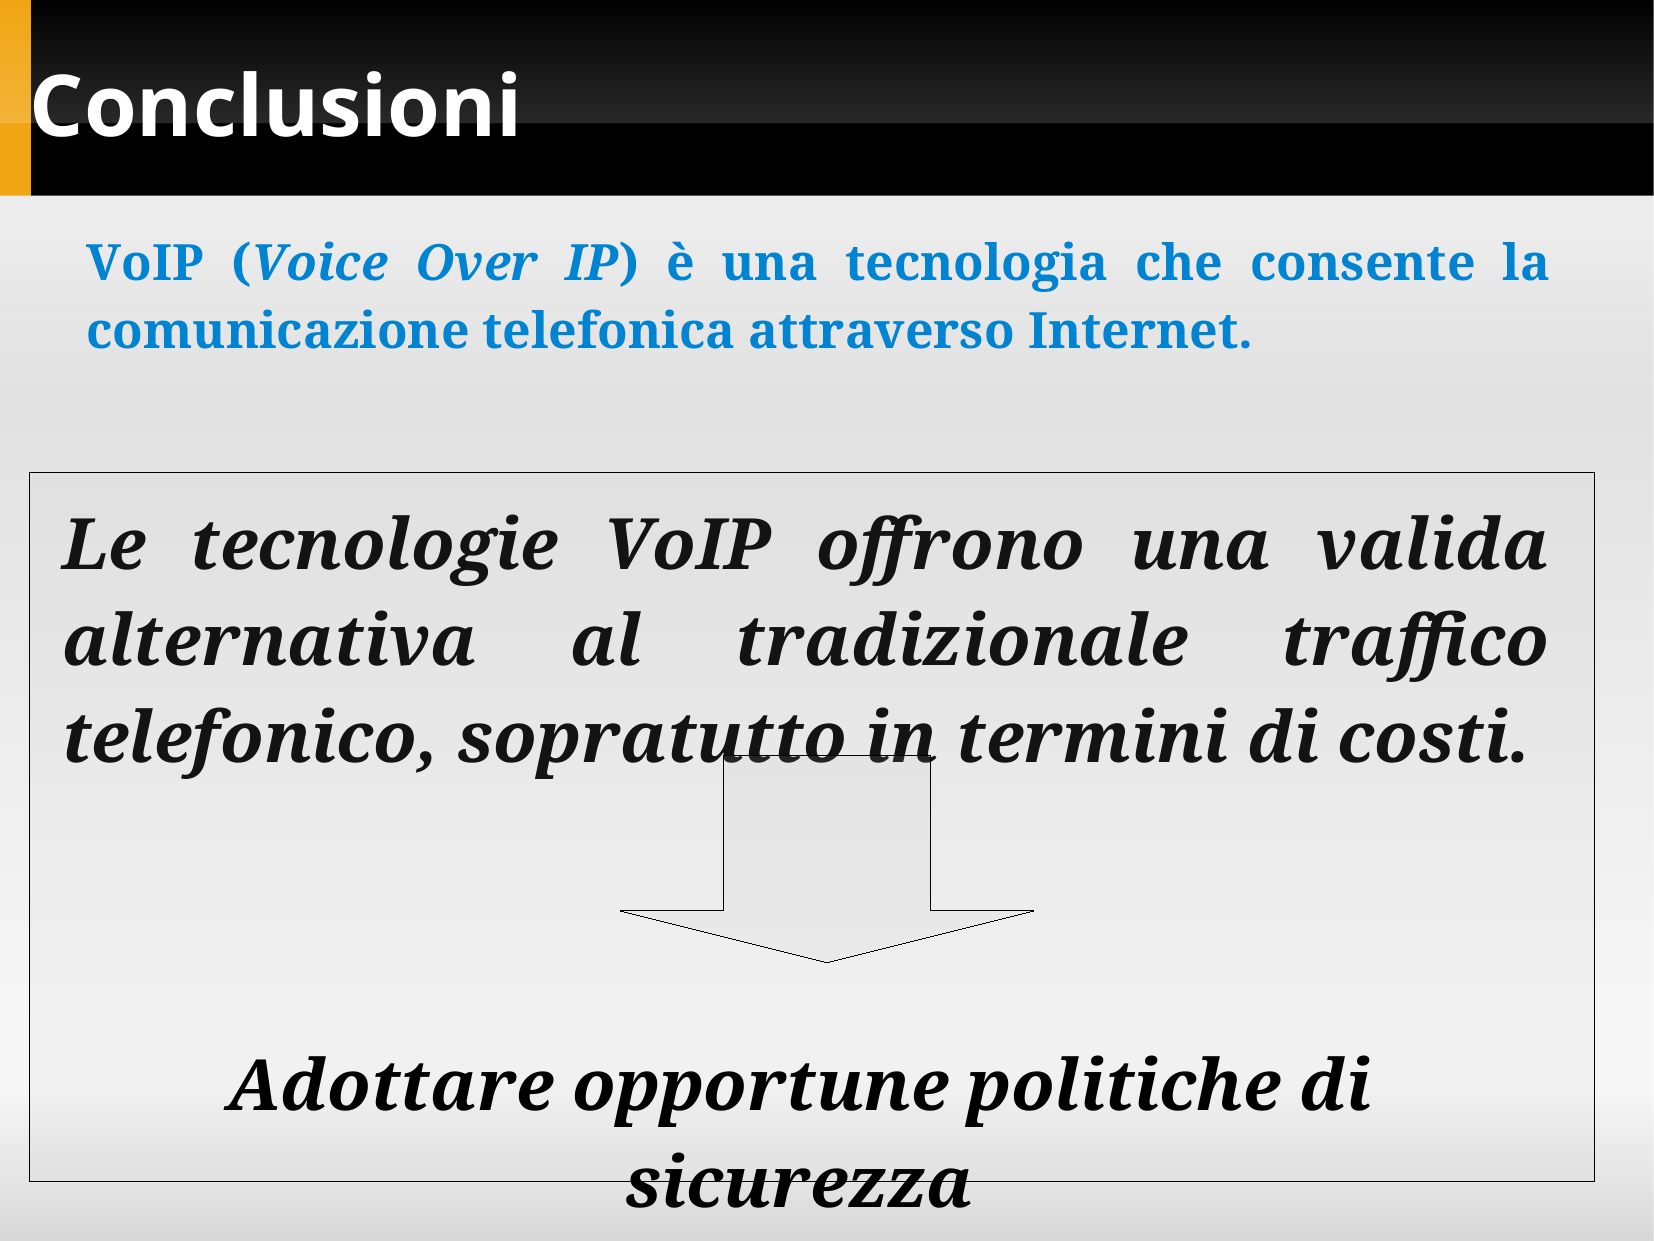

# Conclusioni
VoIP (Voice Over IP) è una tecnologia che consente la comunicazione telefonica attraverso Internet.
Le tecnologie VoIP offrono una valida alternativa al tradizionale traffico telefonico, sopratutto in termini di costi.
Adottare opportune politiche di sicurezza